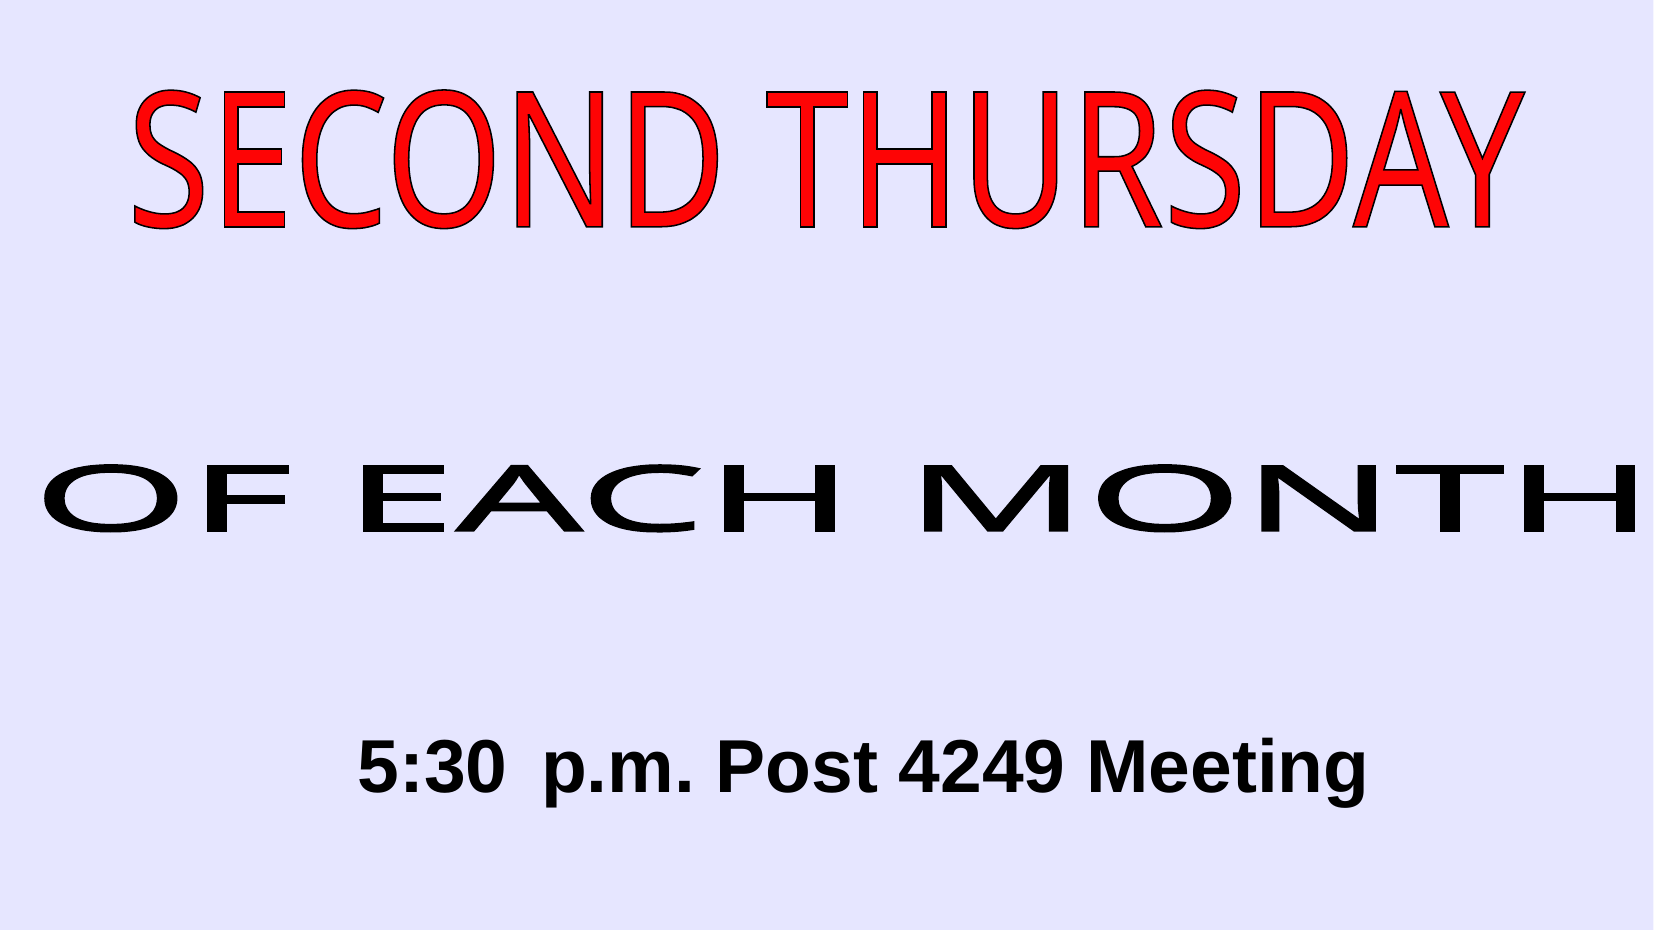

SECOND THURSDAY
OF EACH MONTH
 5:30 p.m. Post 4249 Meeting